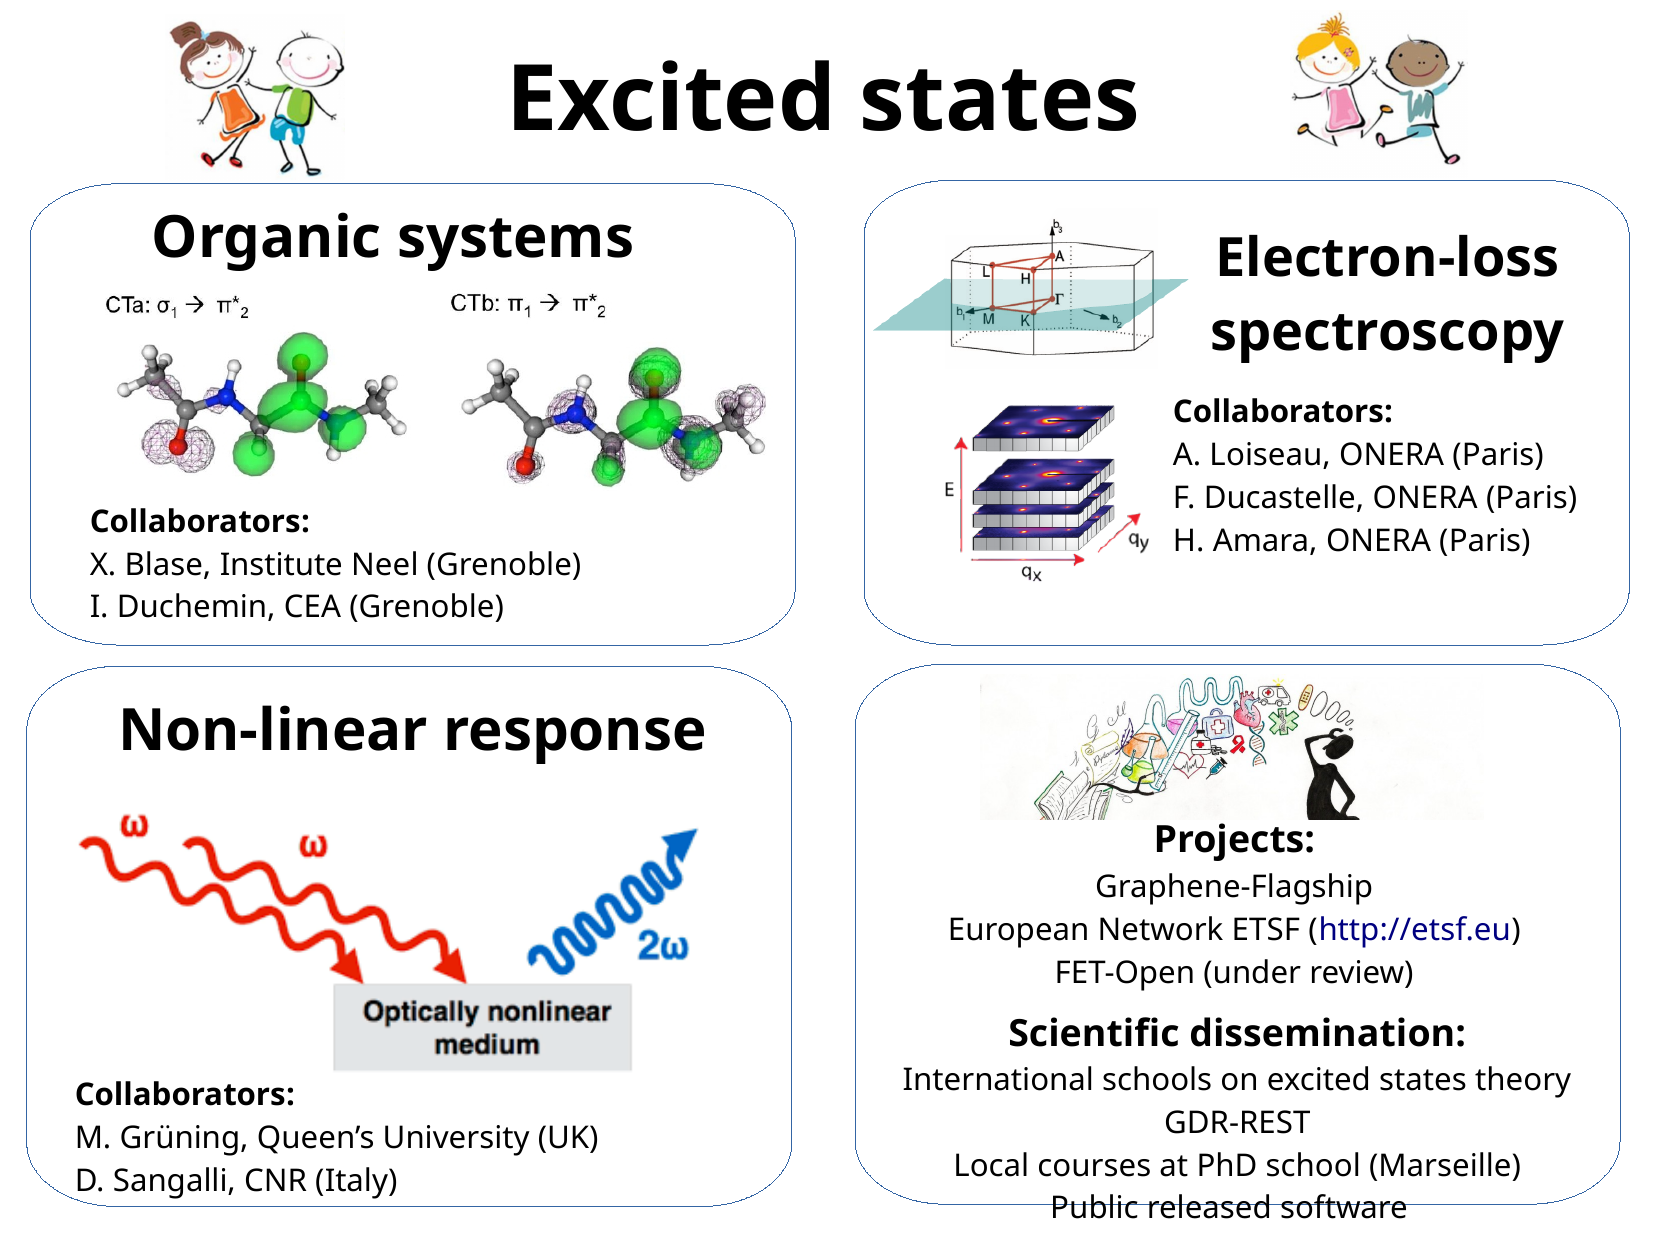

# Excited states
Organic systems
Electron-loss spectroscopy
Collaborators:
A. Loiseau, ONERA (Paris)
F. Ducastelle, ONERA (Paris)
H. Amara, ONERA (Paris)
Collaborators:
X. Blase, Institute Neel (Grenoble)
I. Duchemin, CEA (Grenoble)
Non-linear response
Projects:
Graphene-Flagship
European Network ETSF (http://etsf.eu)
FET-Open (under review)
Scientific dissemination:
International schools on excited states theory
GDR-REST
Local courses at PhD school (Marseille)
Public released software
Collaborators:
M. Grüning, Queen’s University (UK)
D. Sangalli, CNR (Italy)